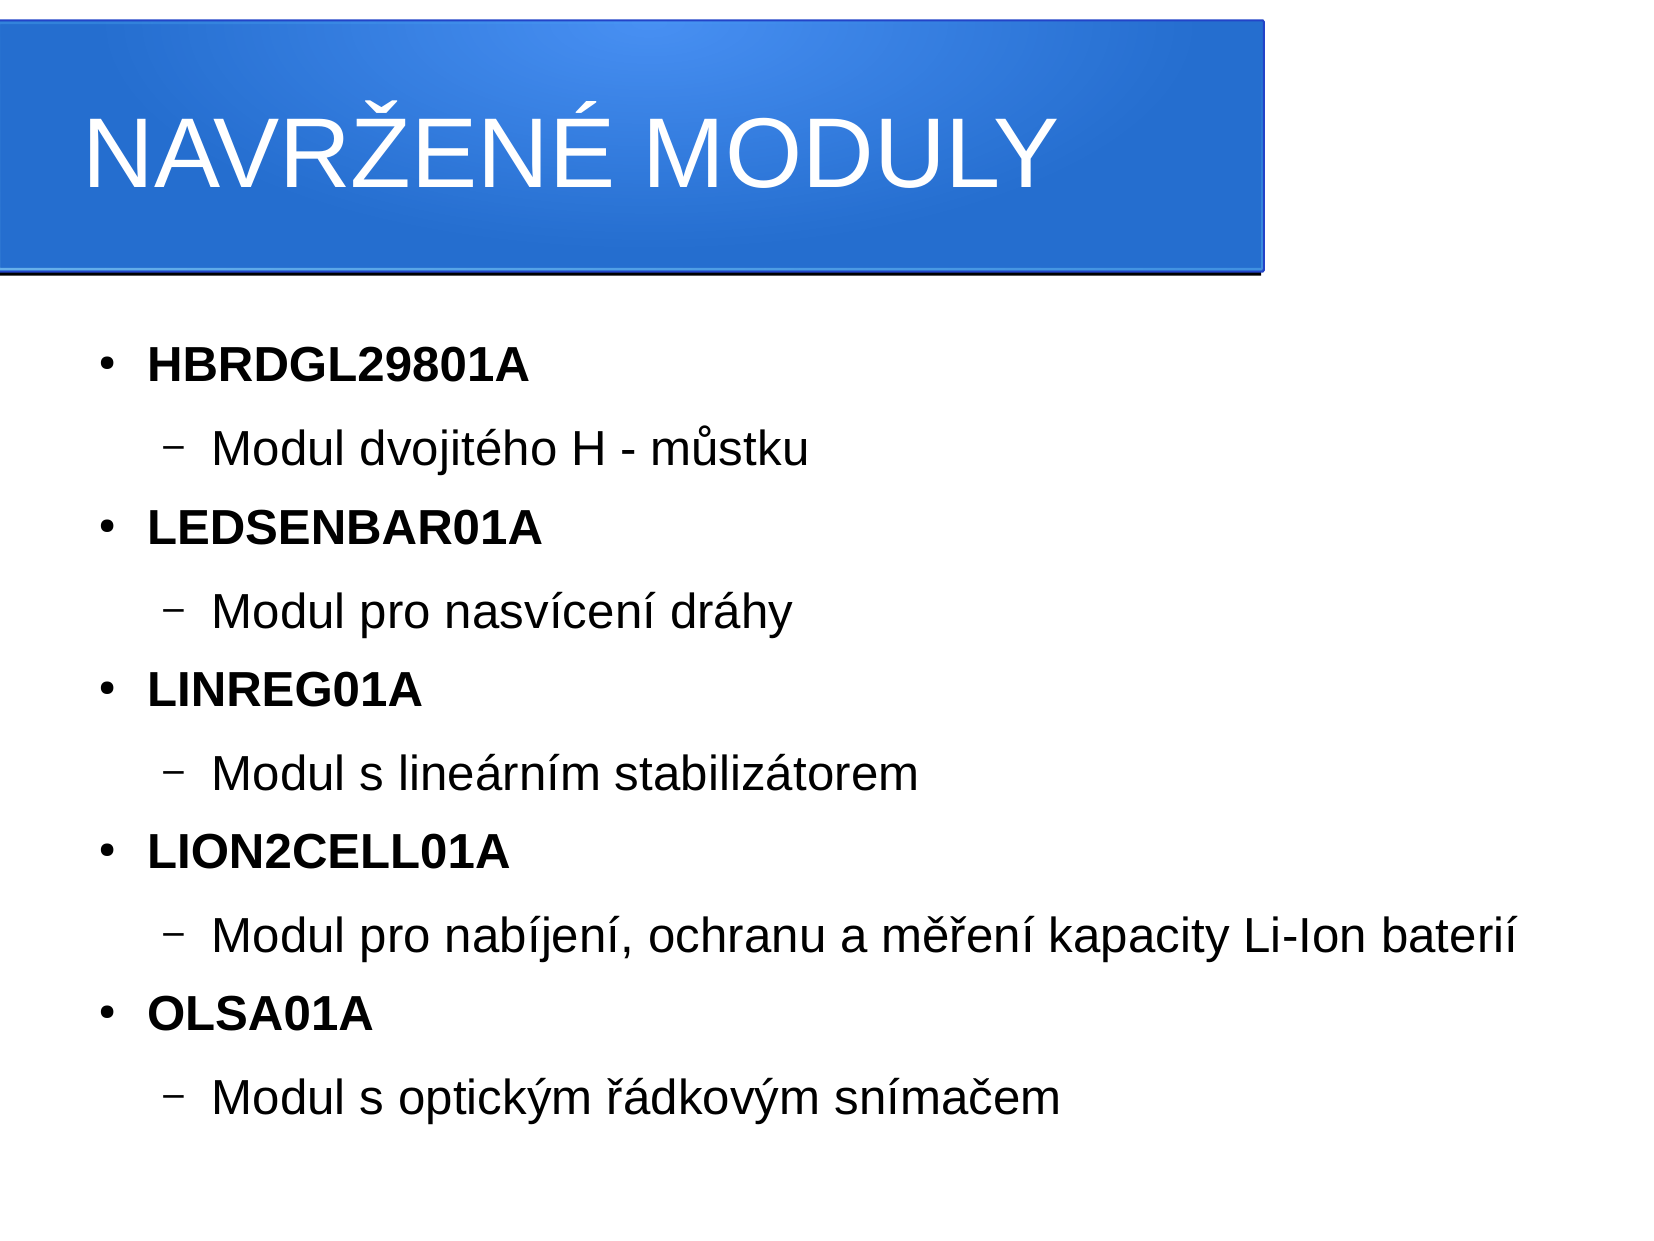

# NAVRŽENÉ MODULY
HBRDGL29801A
Modul dvojitého H - můstku
LEDSENBAR01A
Modul pro nasvícení dráhy
LINREG01A
Modul s lineárním stabilizátorem
LION2CELL01A
Modul pro nabíjení, ochranu a měření kapacity Li-Ion baterií
OLSA01A
Modul s optickým řádkovým snímačem